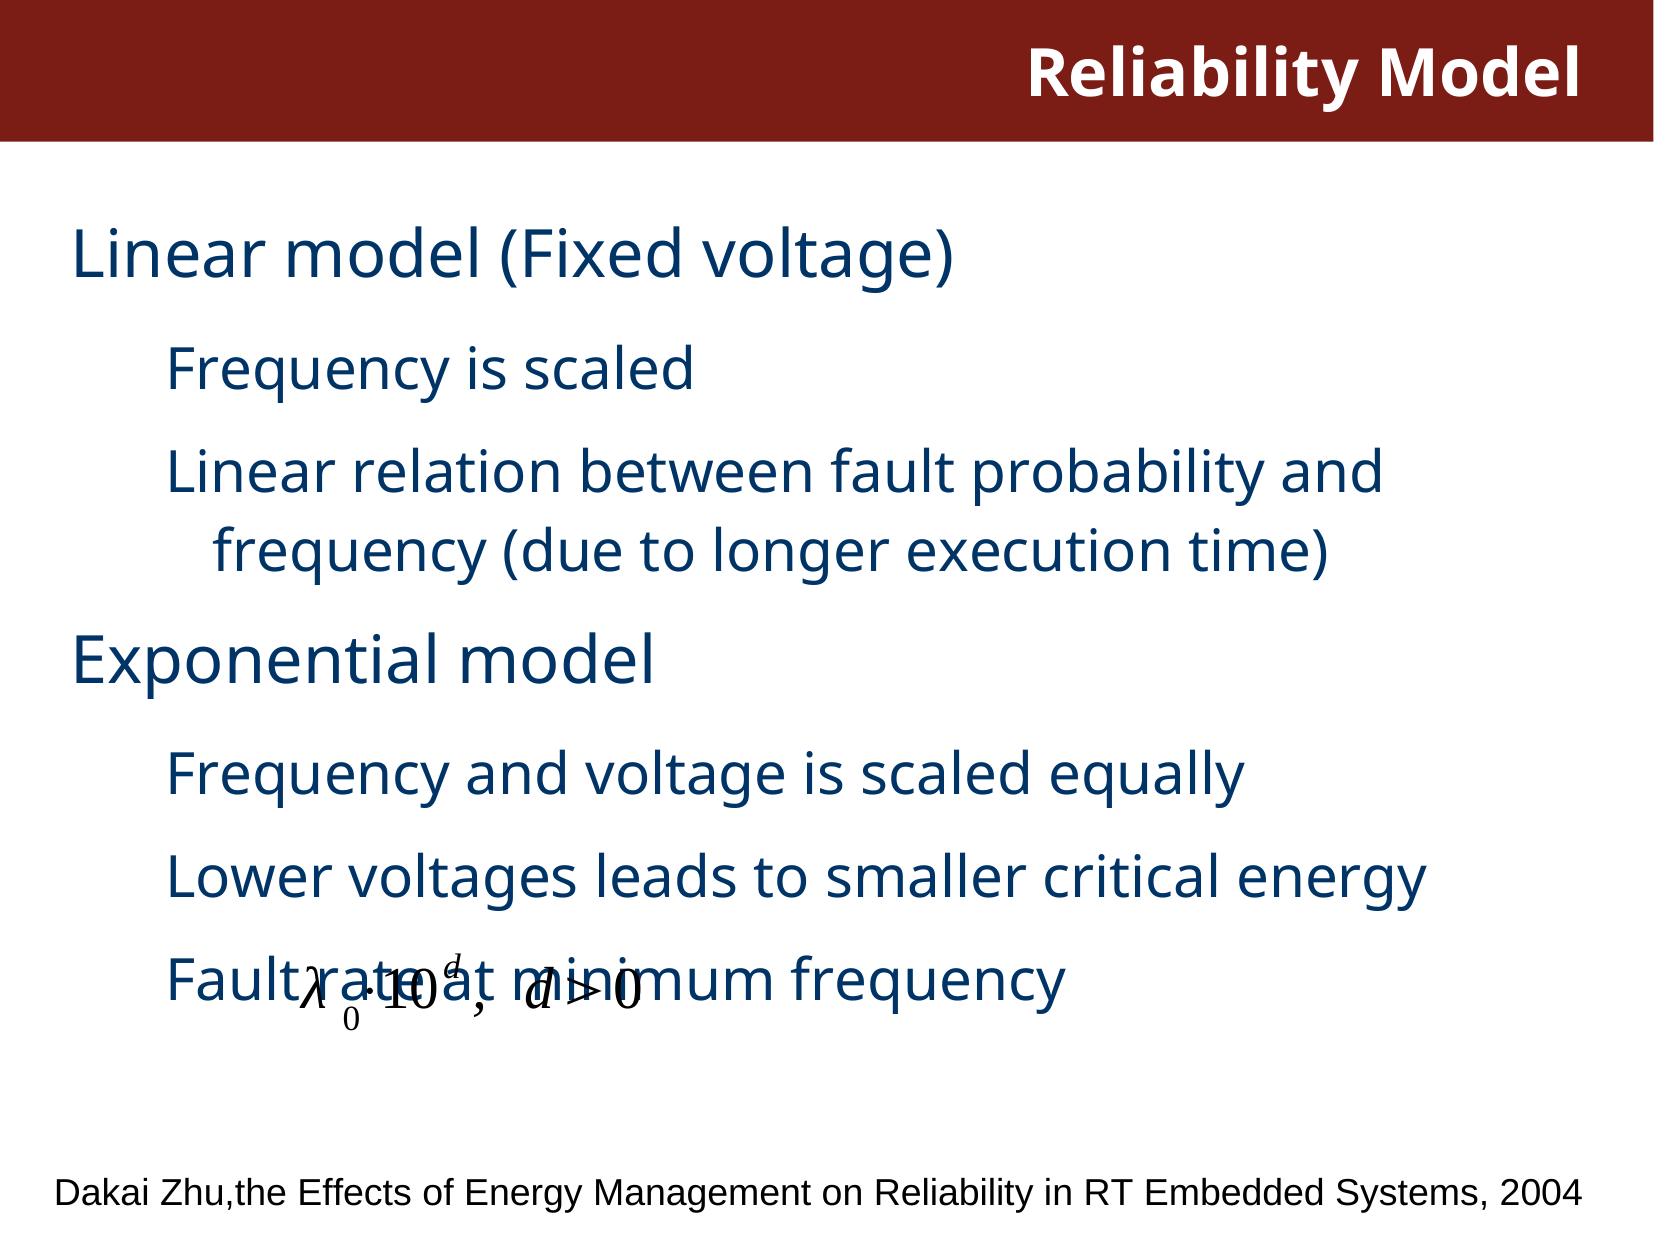

# Reliability Model
Linear model (Fixed voltage)
Frequency is scaled
Linear relation between fault probability and frequency (due to longer execution time)
Exponential model
Frequency and voltage is scaled equally
Lower voltages leads to smaller critical energy
Fault rate at minimum frequency
Dakai Zhu,the Effects of Energy Management on Reliability in RT Embedded Systems, 2004